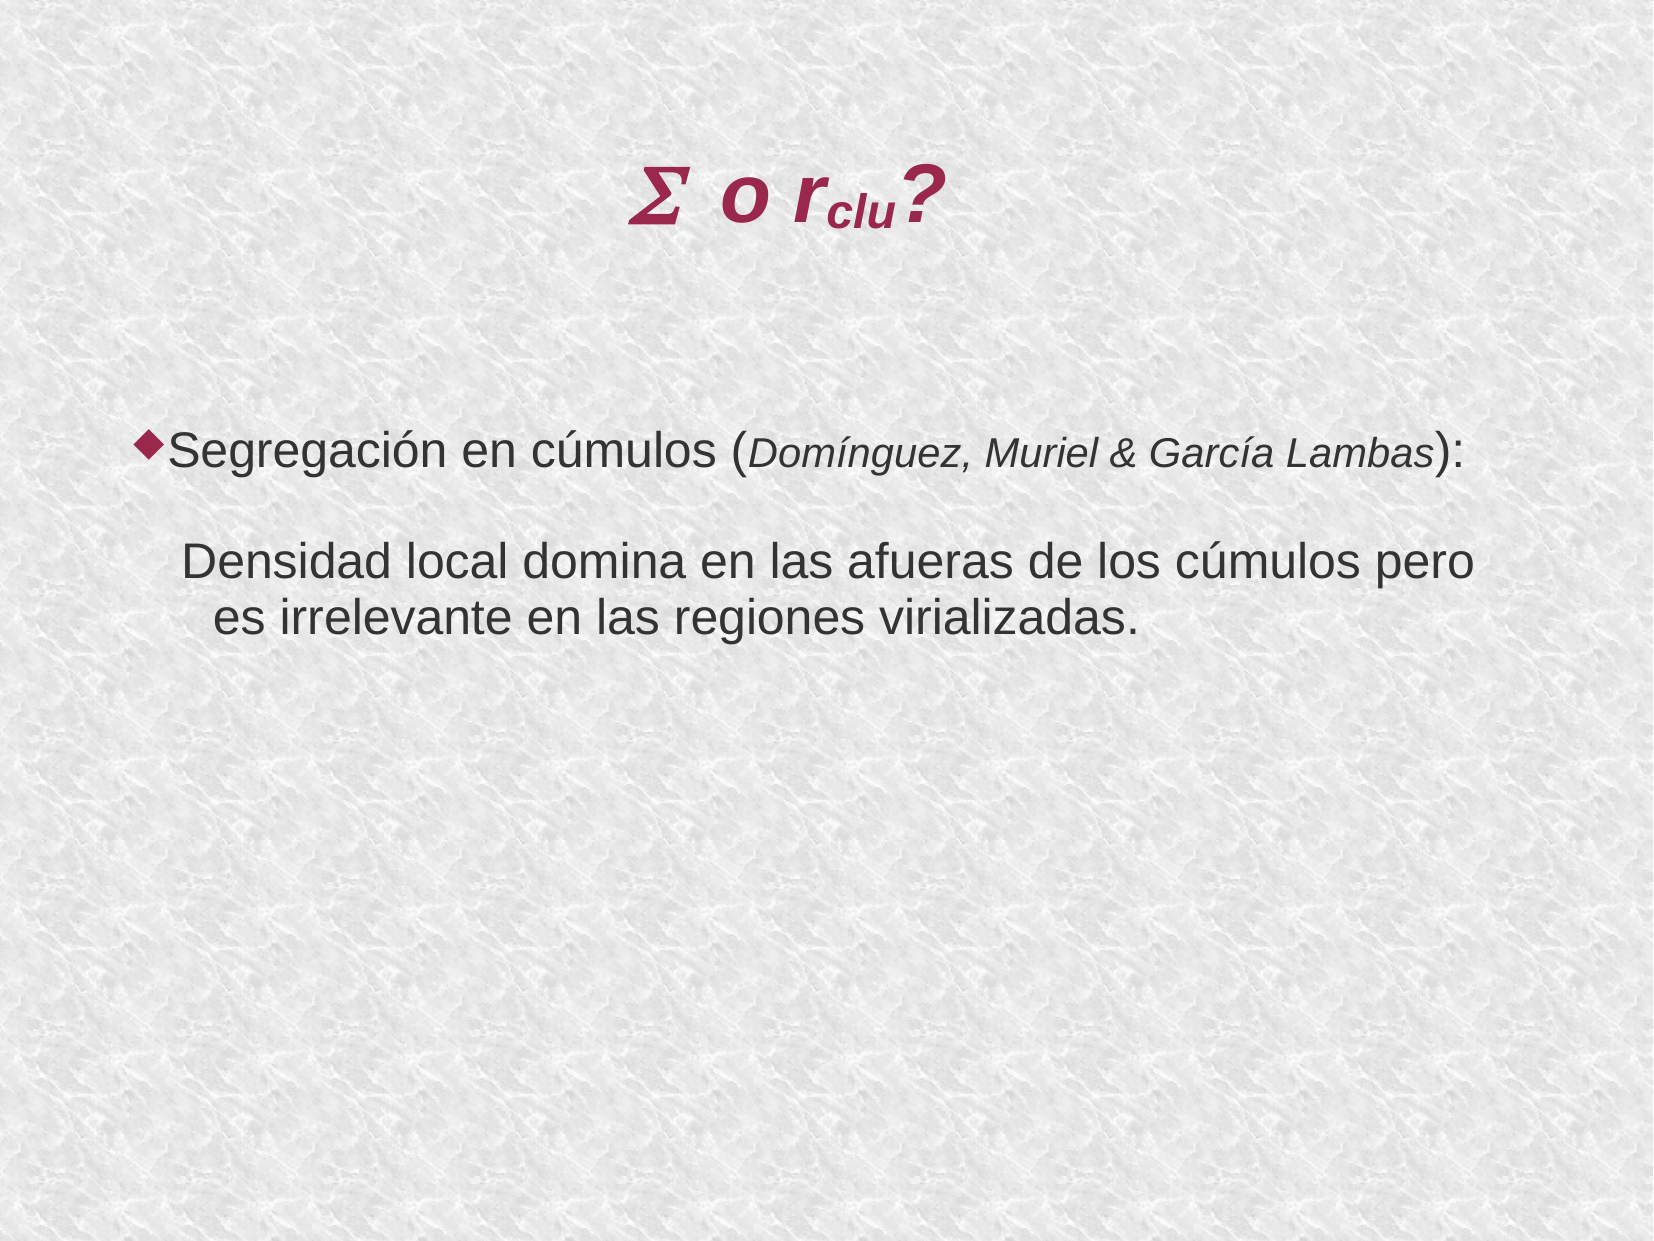

# S o rclu?
Segregación en cúmulos (Domínguez, Muriel & García Lambas):
 Densidad local domina en las afueras de los cúmulos pero es irrelevante en las regiones virializadas.